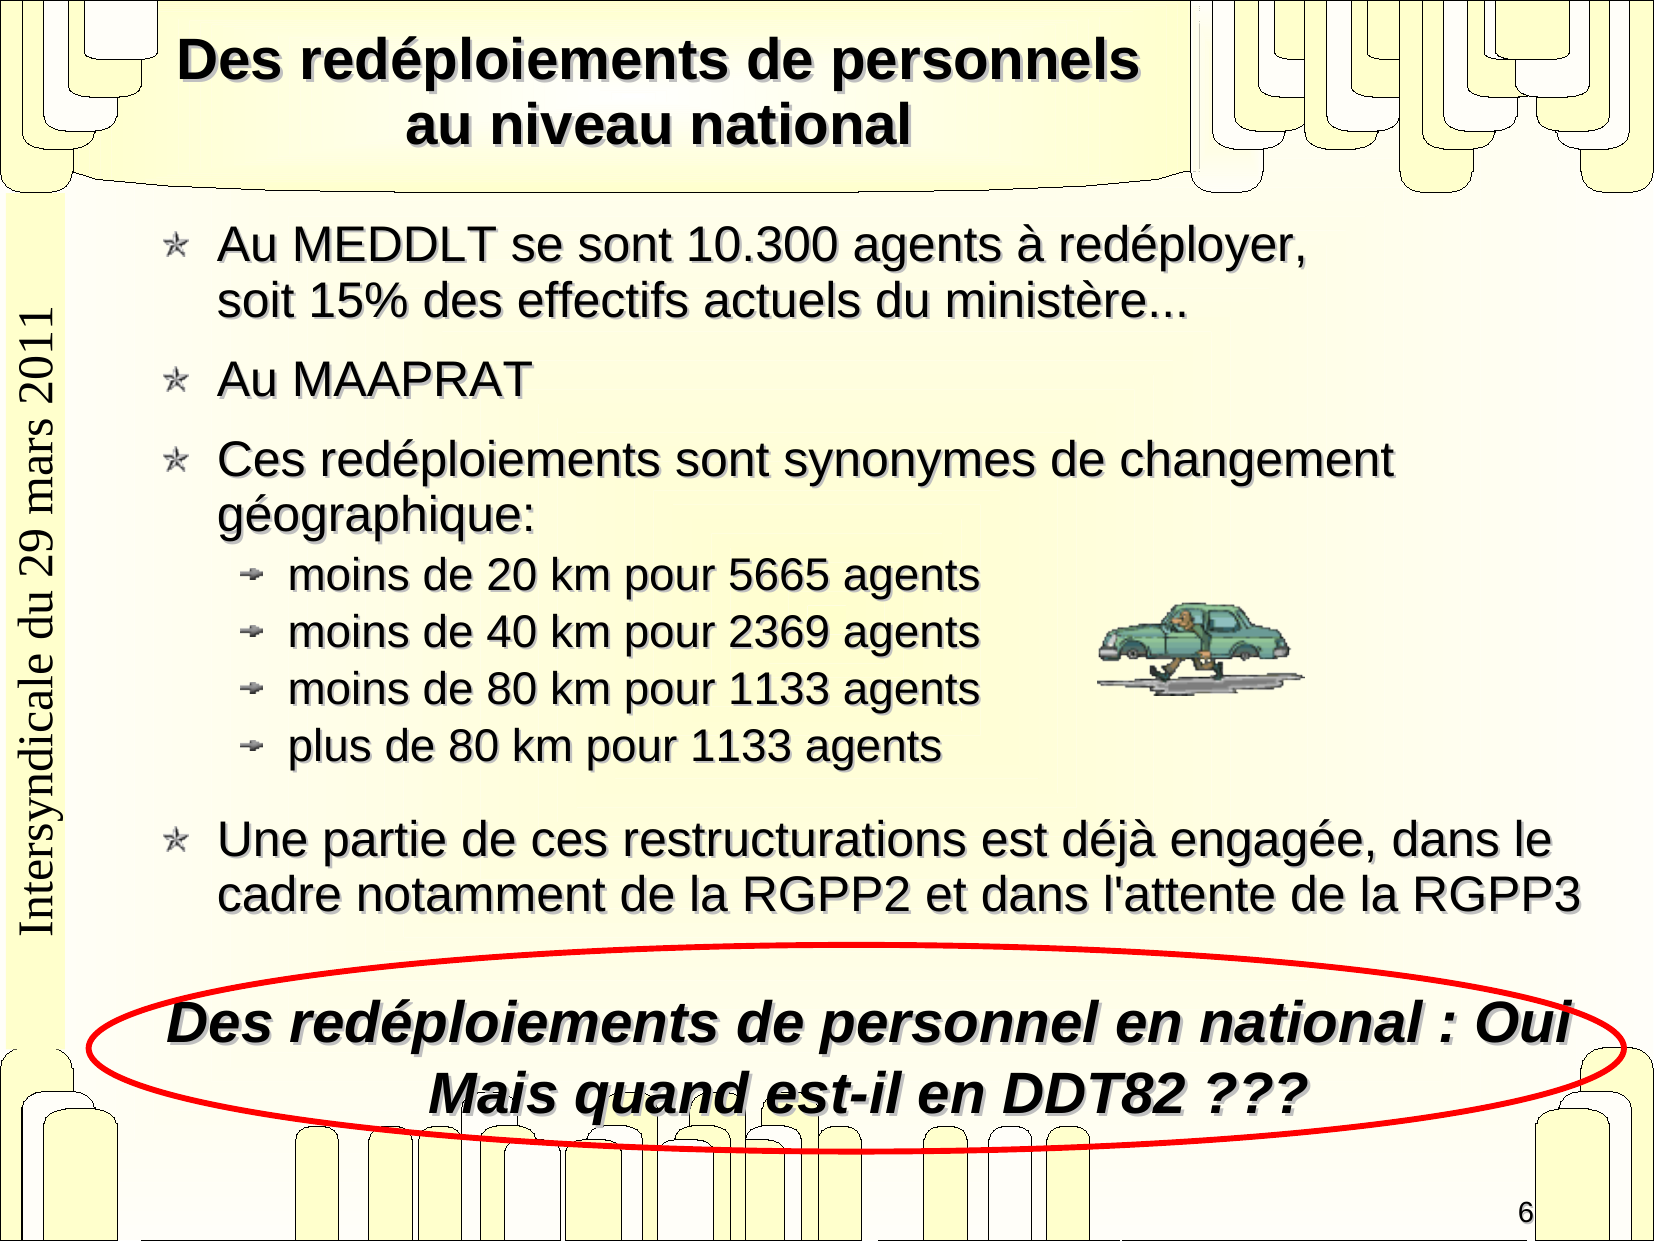

# Des redéploiements de personnels au niveau national
Au MEDDLT se sont 10.300 agents à redéployer,
soit 15% des effectifs actuels du ministère...
Au MAAPRAT
Ces redéploiements sont synonymes de changement géographique:
moins de 20 km pour 5665 agents
moins de 40 km pour 2369 agents
moins de 80 km pour 1133 agents
plus de 80 km pour 1133 agents
Une partie de ces restructurations est déjà engagée, dans le cadre notamment de la RGPP2 et dans l'attente de la RGPP3
Des redéploiements de personnel en national : Oui
Mais quand est-il en DDT82 ???